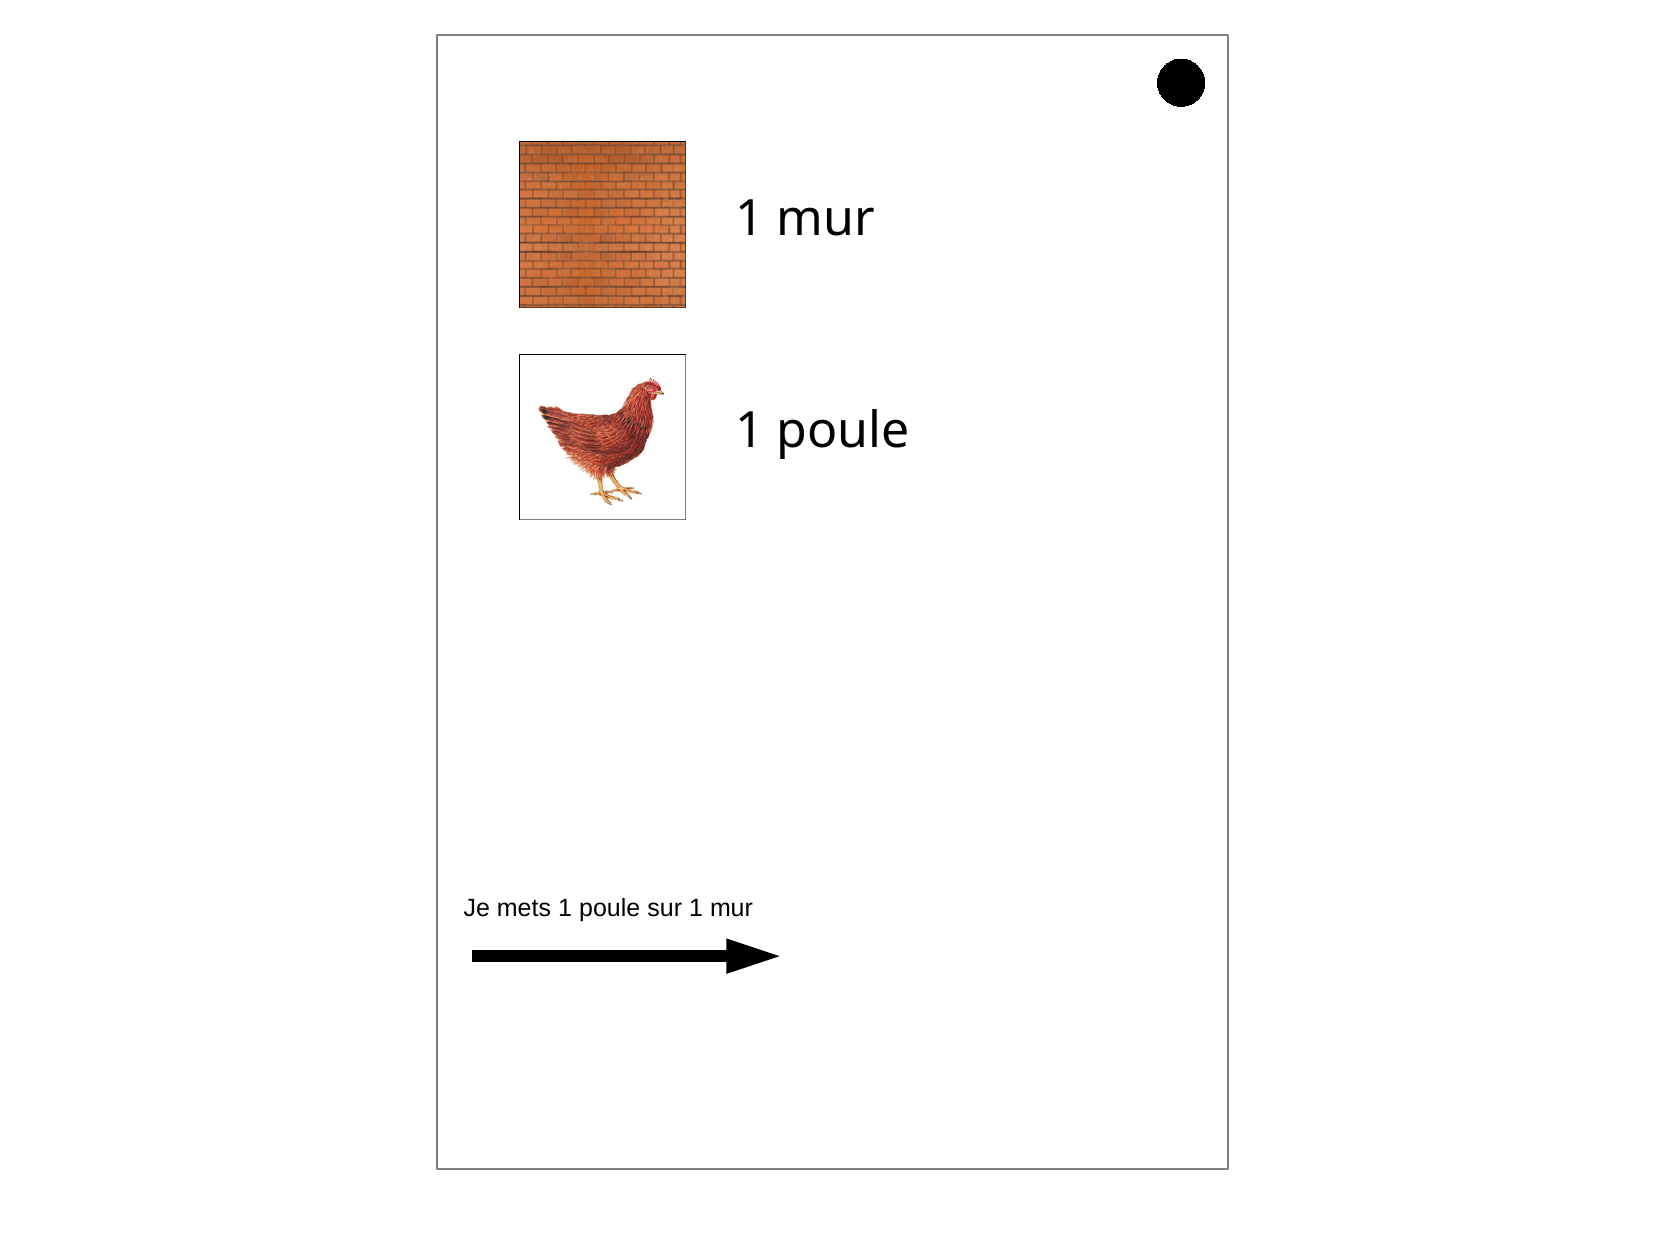

1 mur
1 poule
Je mets 1 poule sur 1 mur